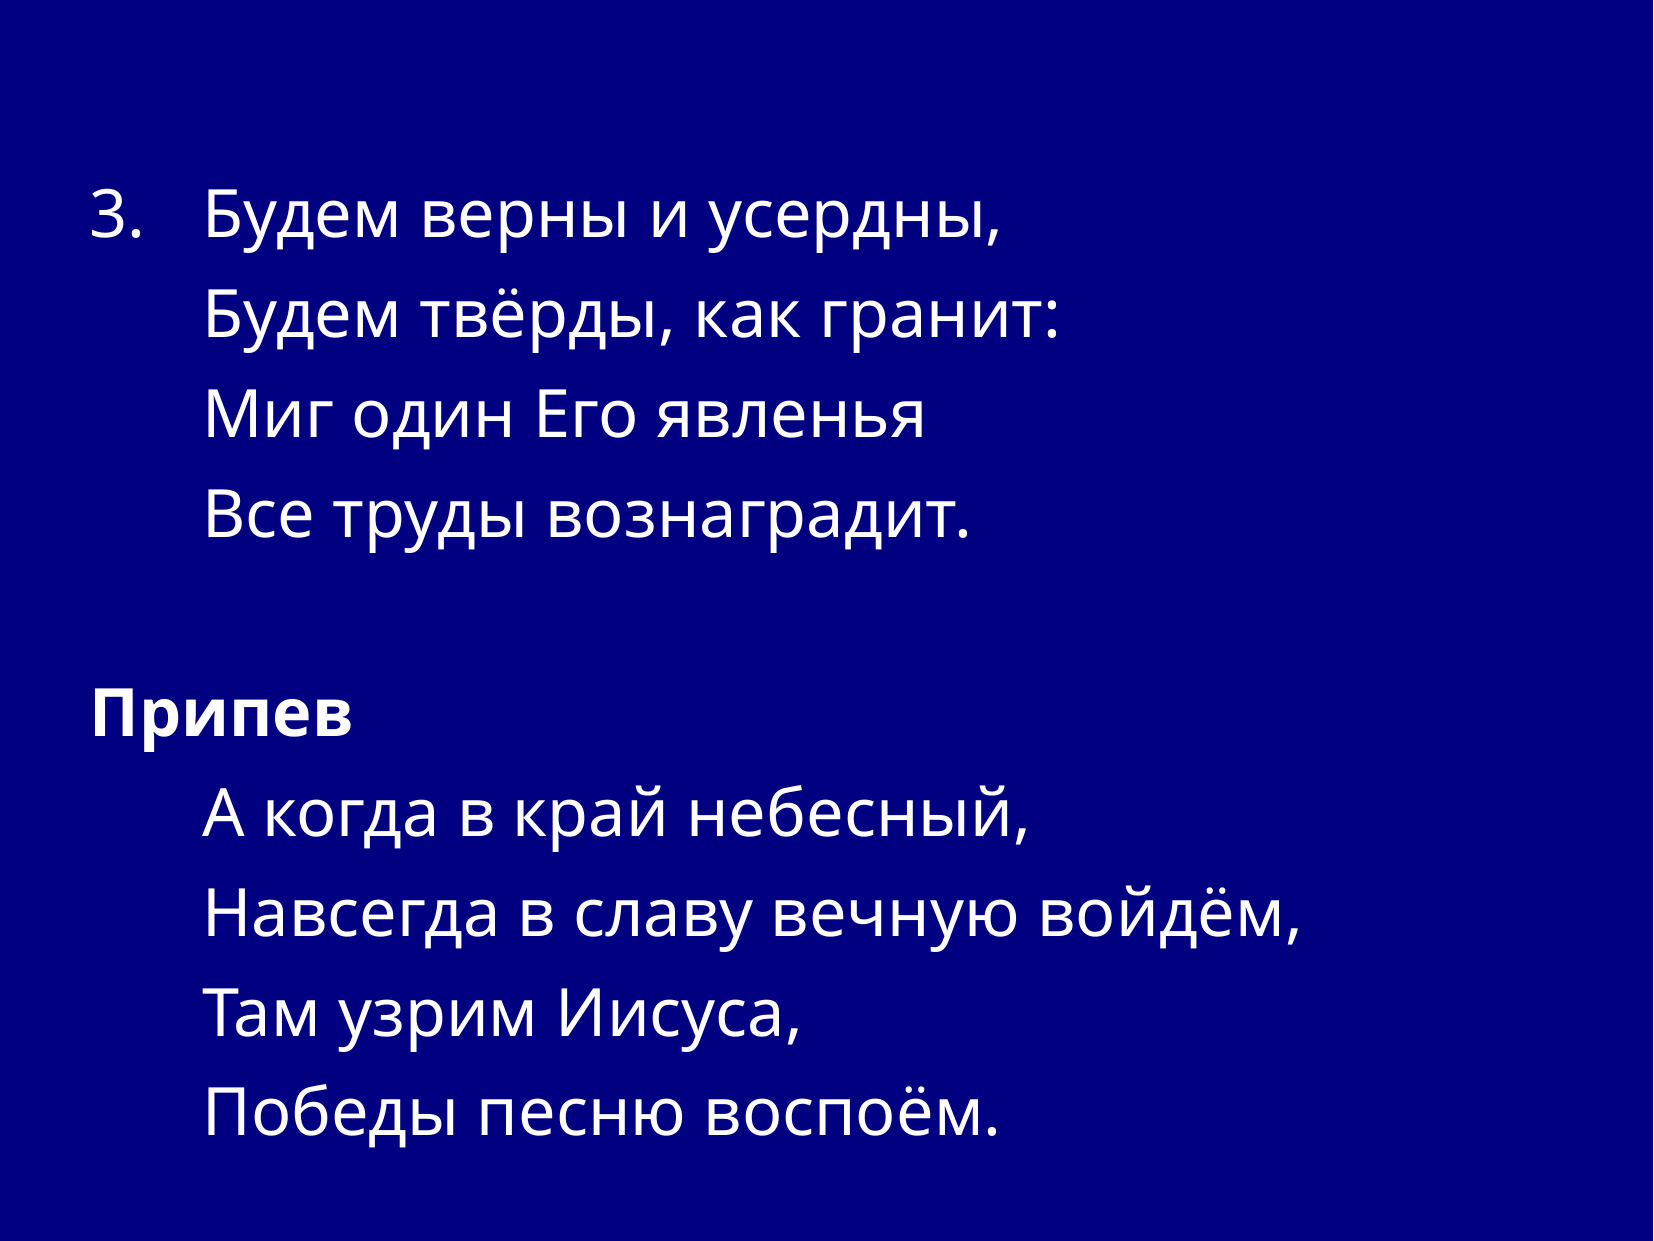

3.	Будем верны и усердны,
	Будем твёрды, как гранит:
	Миг один Его явленья
	Все труды вознаградит.
Припев
	А когда в край небесный,
	Навсегда в славу вечную войдём,
	Там узрим Иисуса,
	Победы песню воспоём.